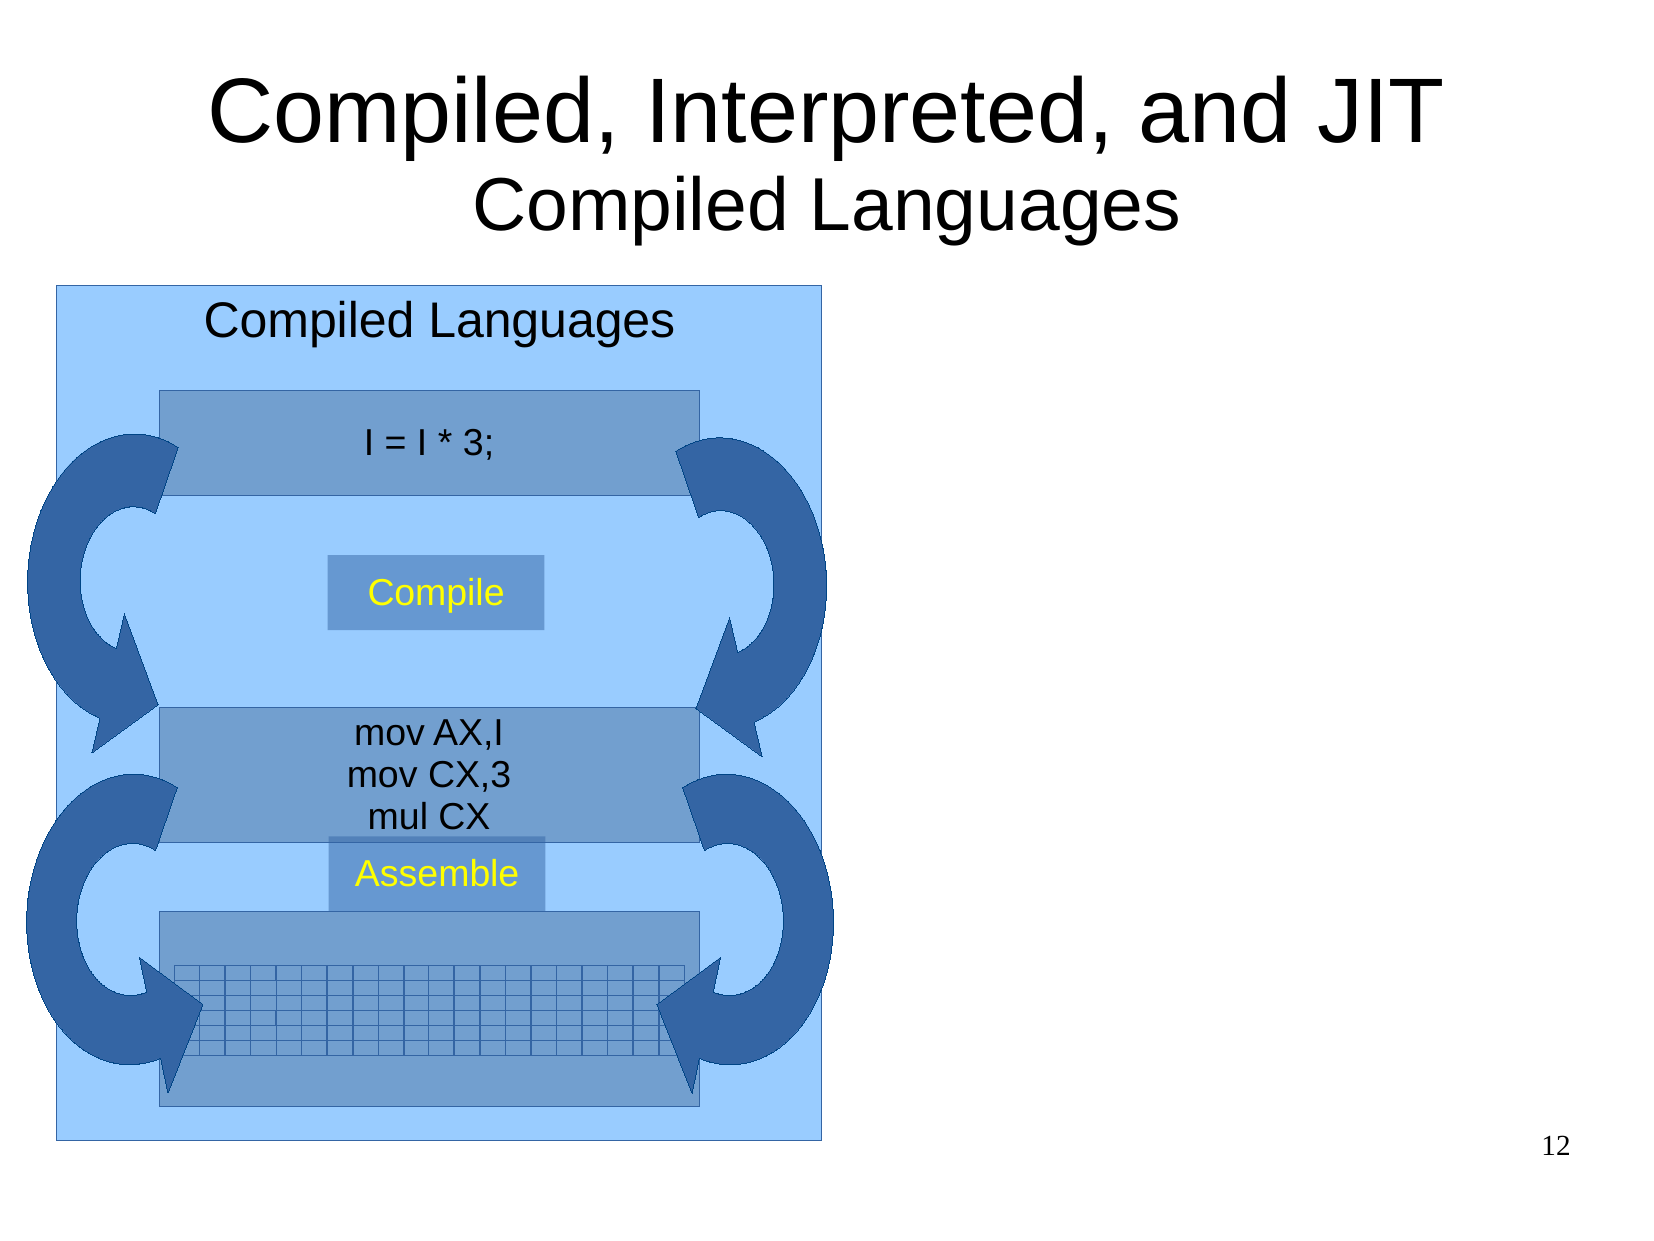

# Compiled, Interpreted, and JIT Compiled Languages
Compiled Languages
I = I * 3;
Compile
mov AX,I
mov CX,3
mul CX
Assemble
12